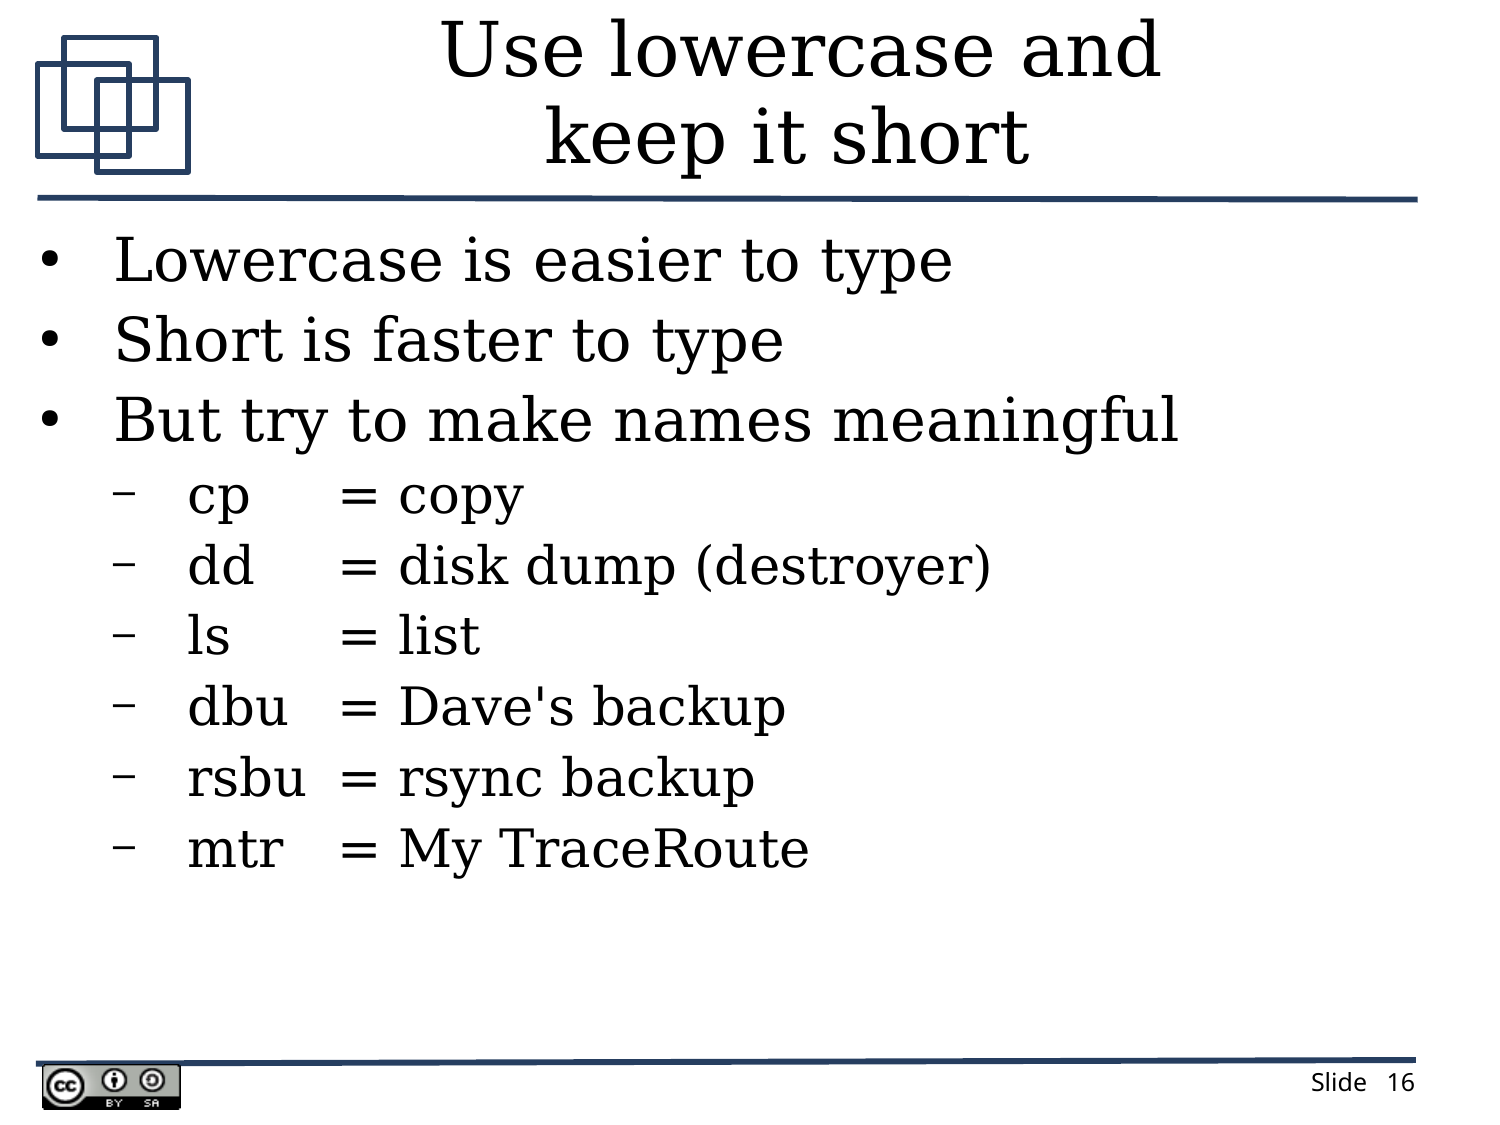

# Use lowercase and keep it short
Lowercase is easier to type
Short is faster to type
But try to make names meaningful
cp		= copy
dd		= disk dump (destroyer)
ls		= list
dbu	= Dave's backup
rsbu	= rsync backup
mtr	= My TraceRoute